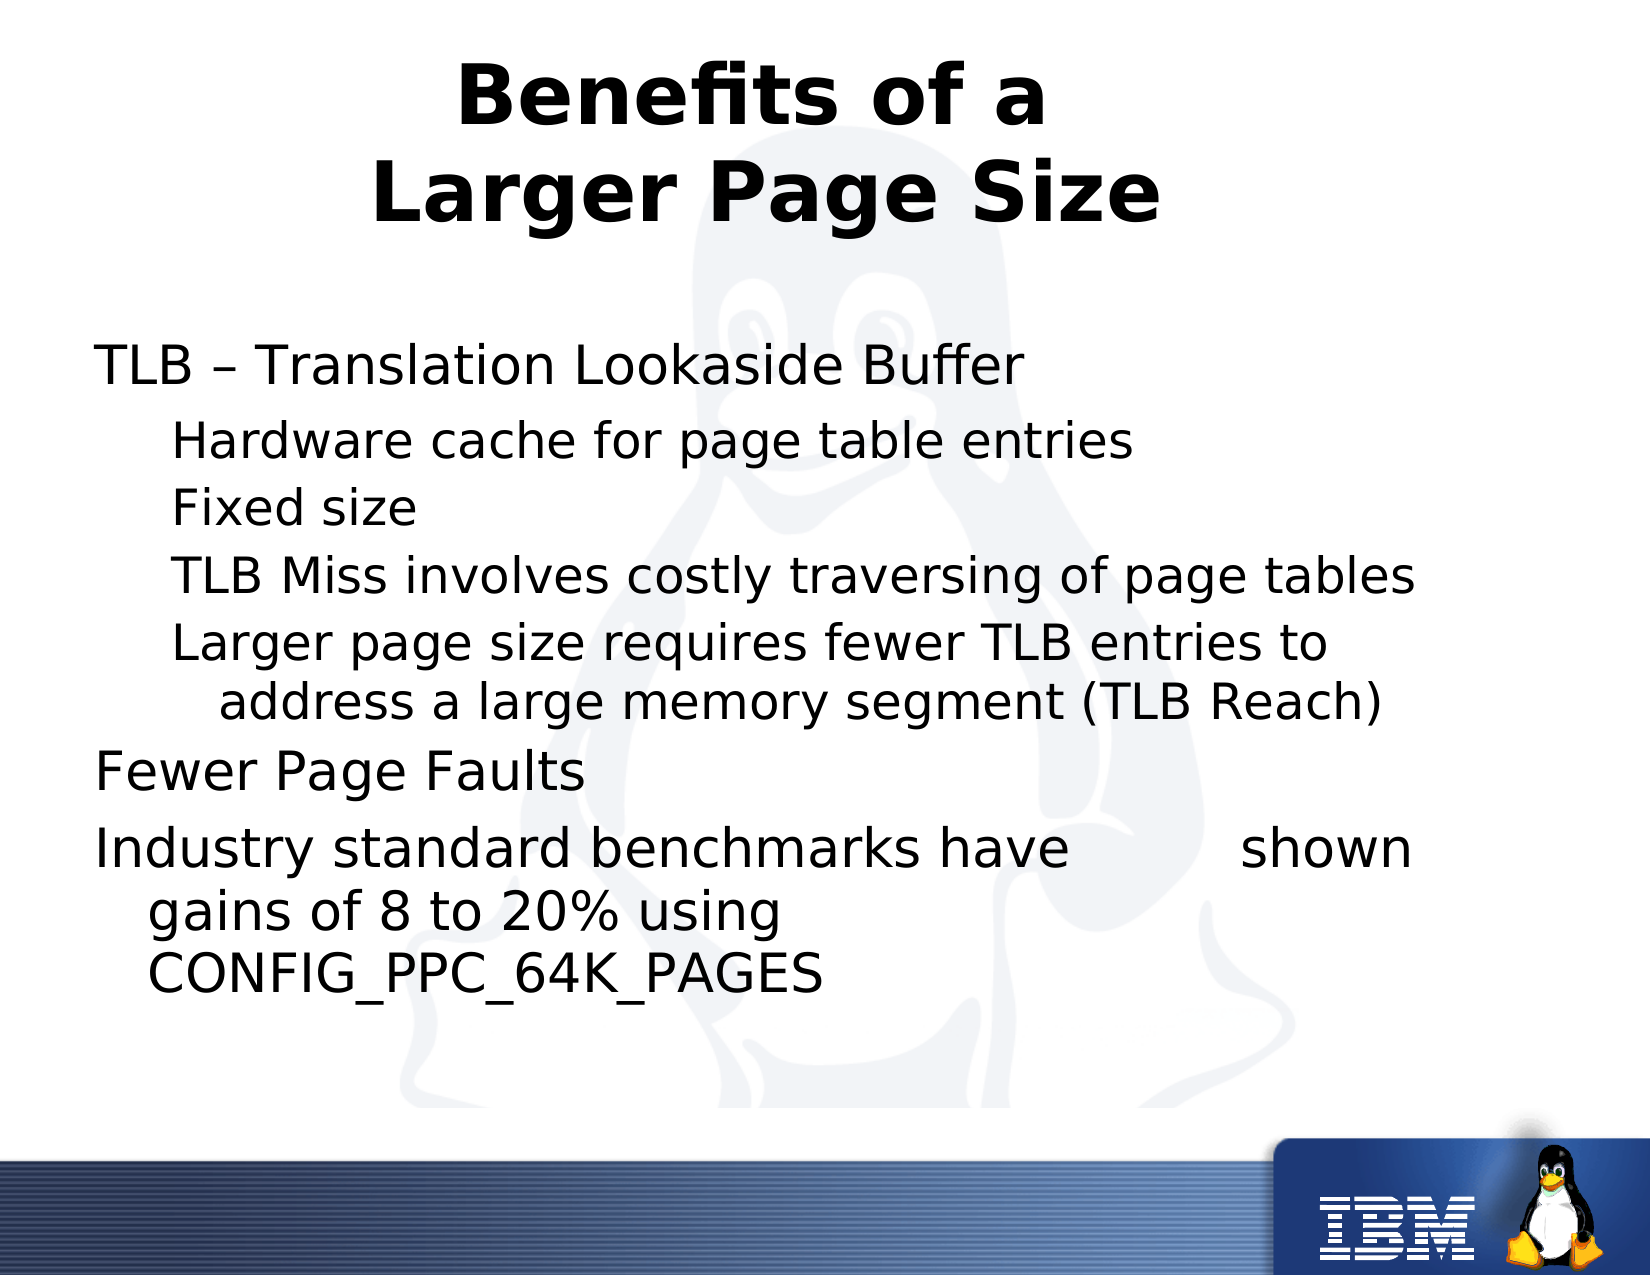

# Benefits of a Larger Page Size
TLB – Translation Lookaside Buffer
Hardware cache for page table entries
Fixed size
TLB Miss involves costly traversing of page tables
Larger page size requires fewer TLB entries to address a large memory segment (TLB Reach)
Fewer Page Faults
Industry standard benchmarks have shown gains of 8 to 20% using CONFIG_PPC_64K_PAGES